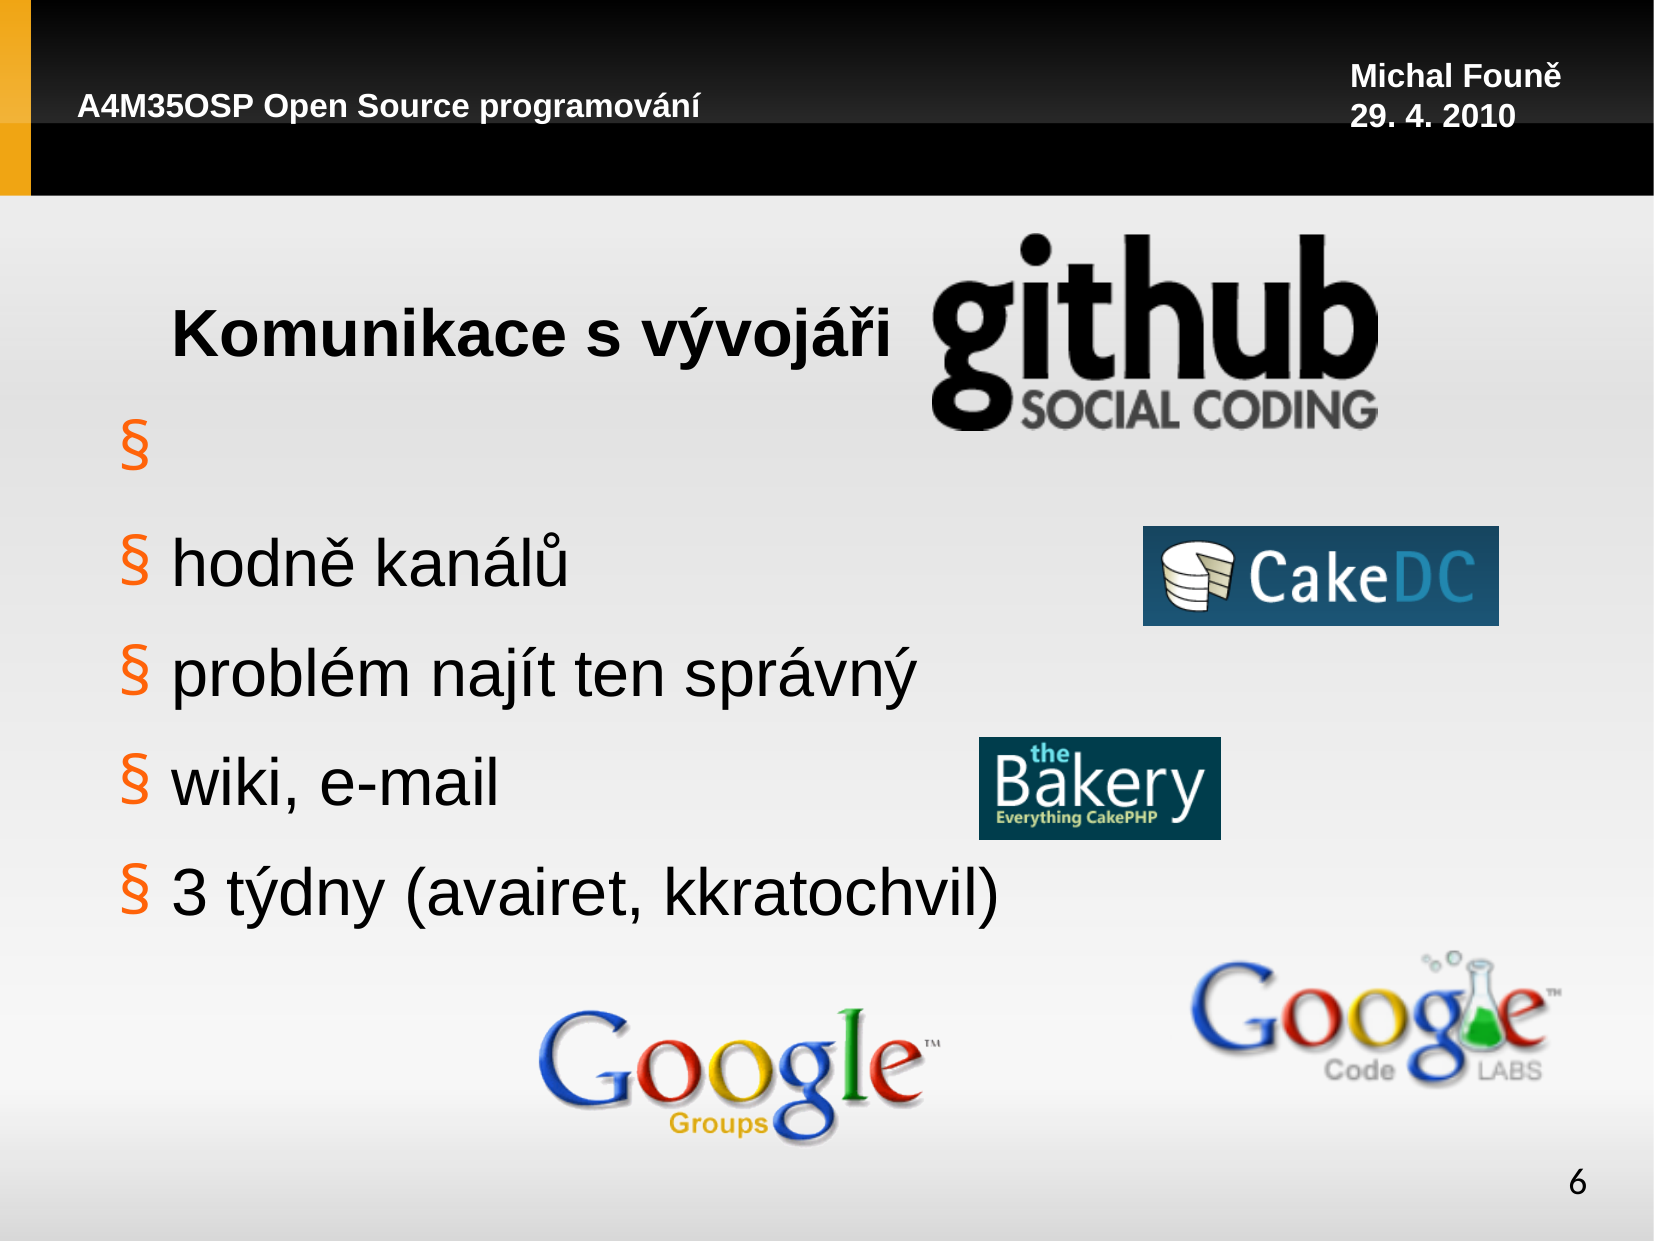

Michal Founě
29. 4. 2010
A4M35OSP Open Source programování
# Komunikace s vývojáři
hodně kanálů
problém najít ten správný
wiki, e-mail
3 týdny (avairet, kkratochvil)
6